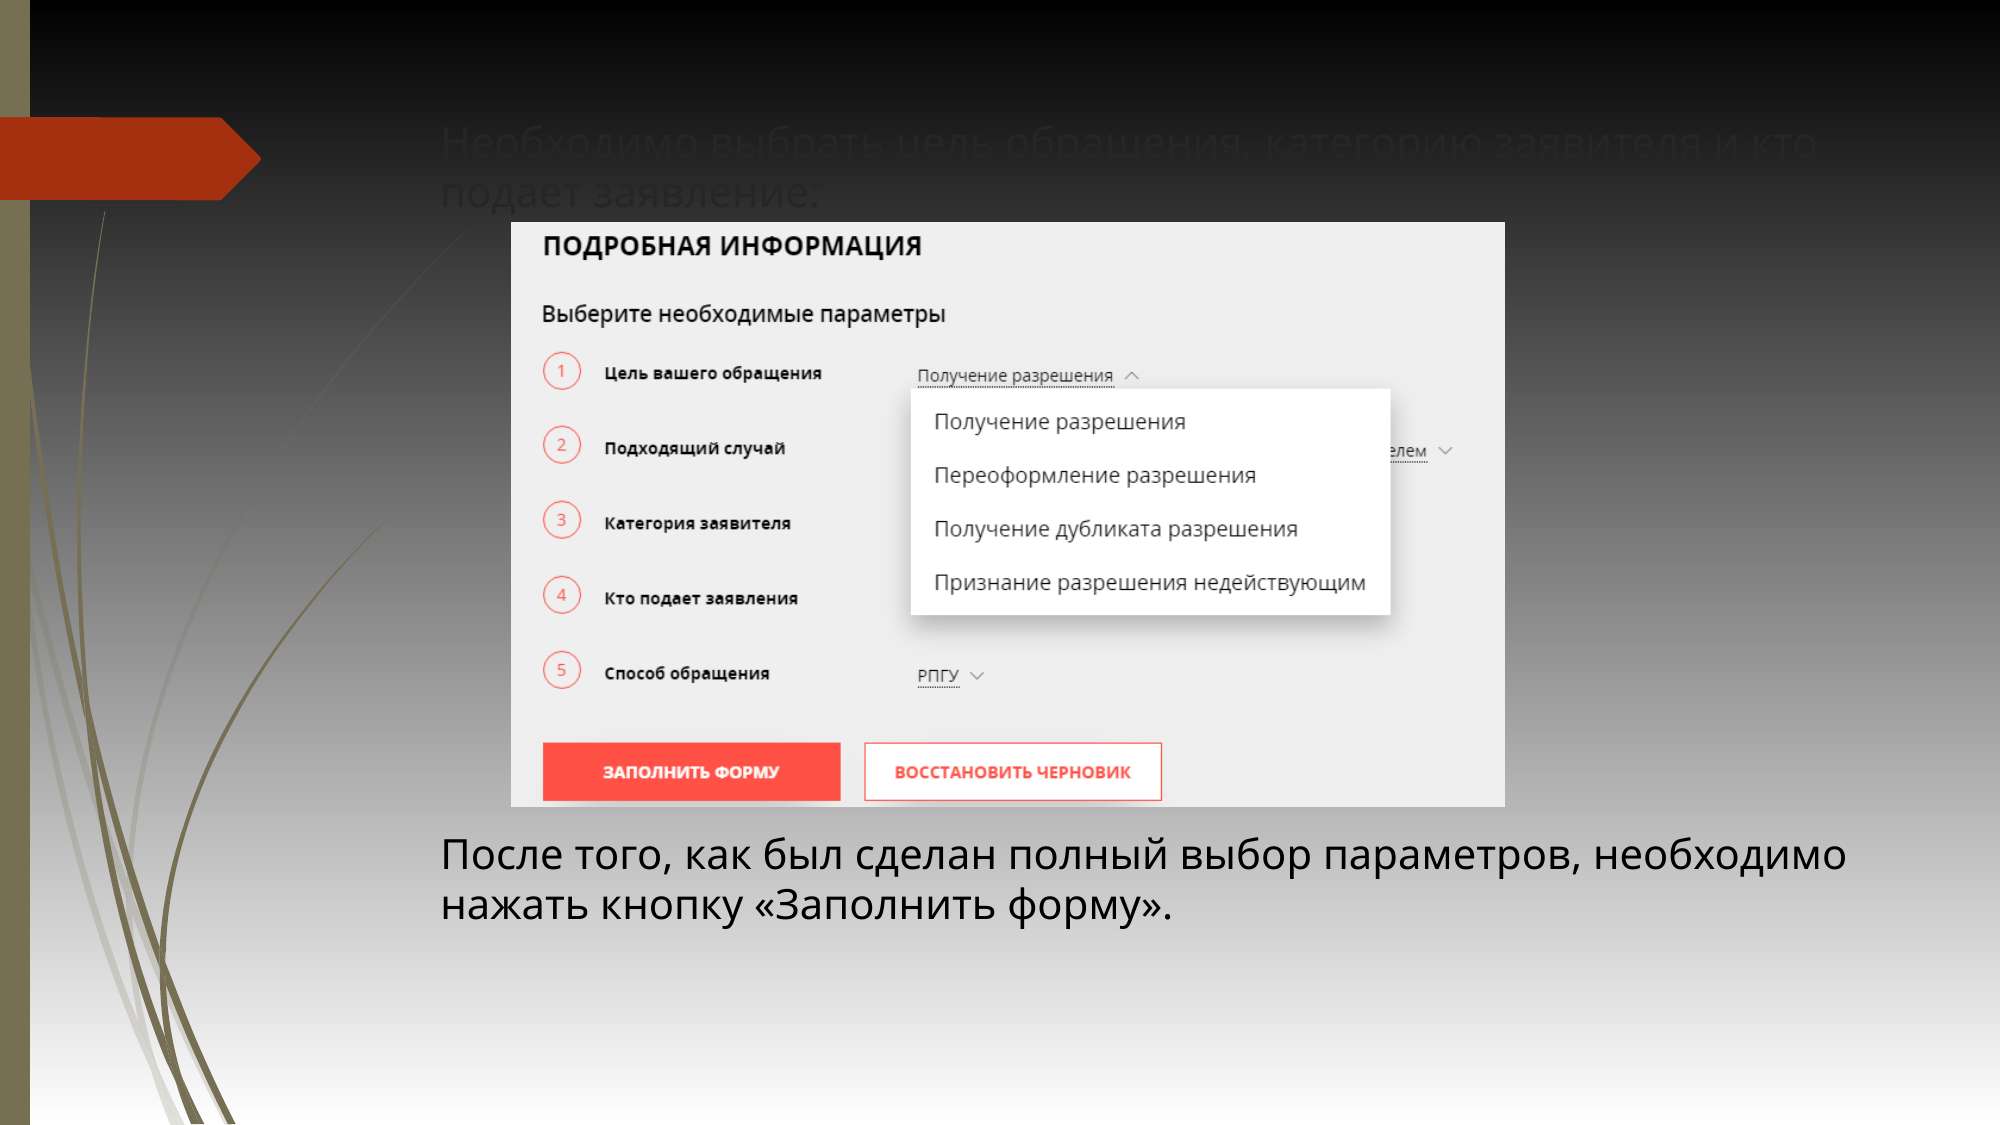

# Необходимо выбрать цель обращения, категорию заявителя и кто подает заявление:
После того, как был сделан полный выбор параметров, необходимо нажать кнопку «Заполнить форму».